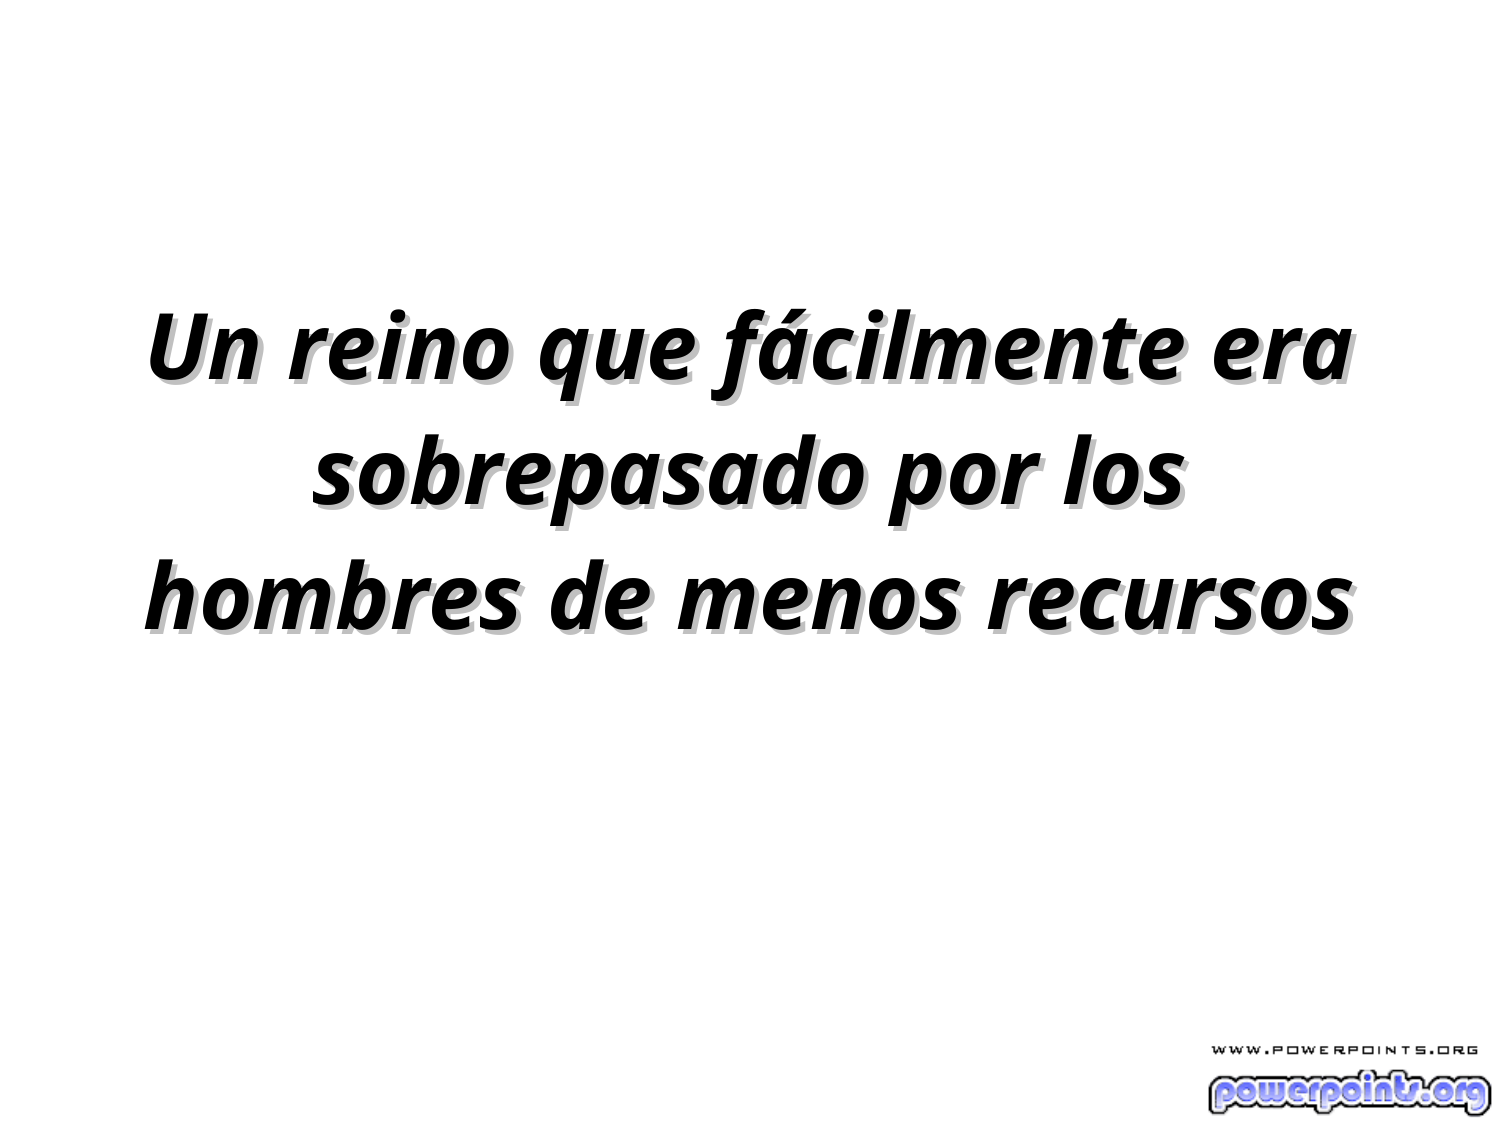

# Un reino que fácilmente era sobrepasado por los hombres de menos recursos